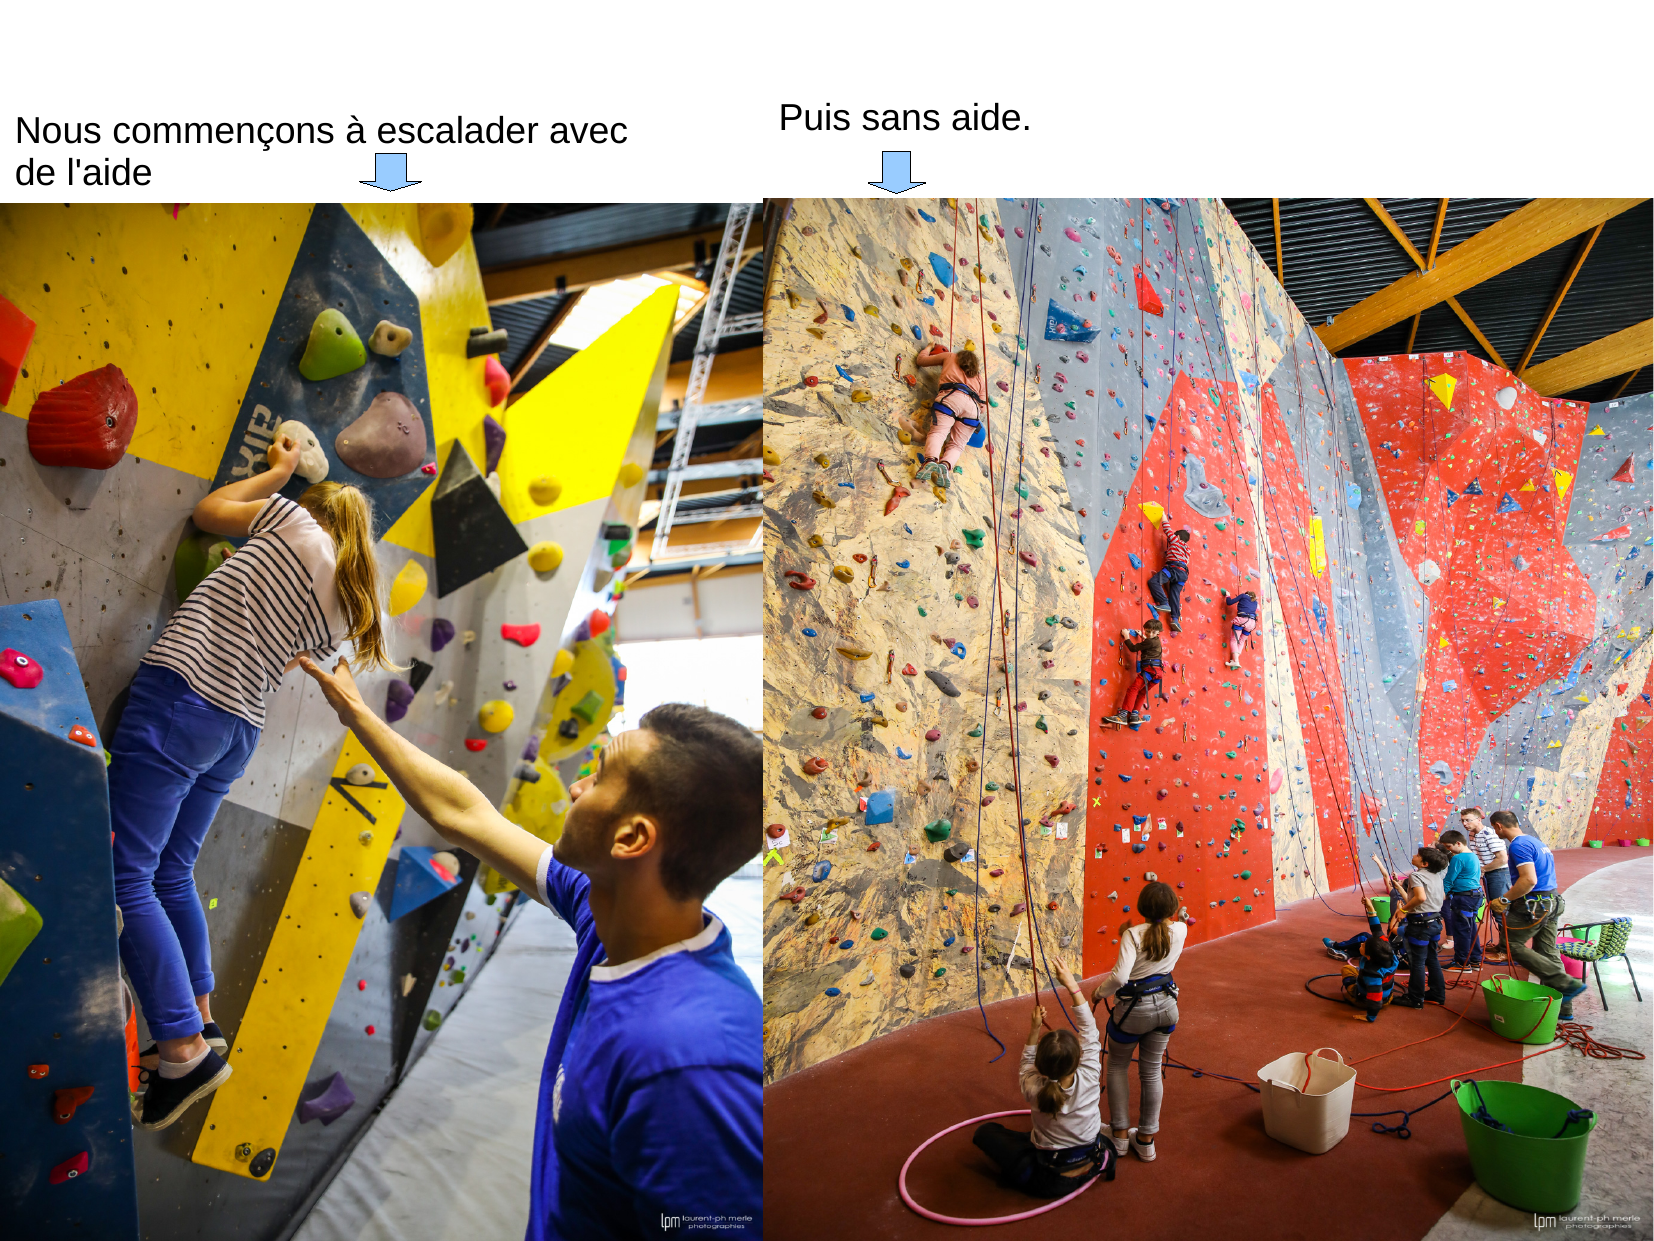

Puis sans aide.
Nous commençons à escalader avec de l'aide